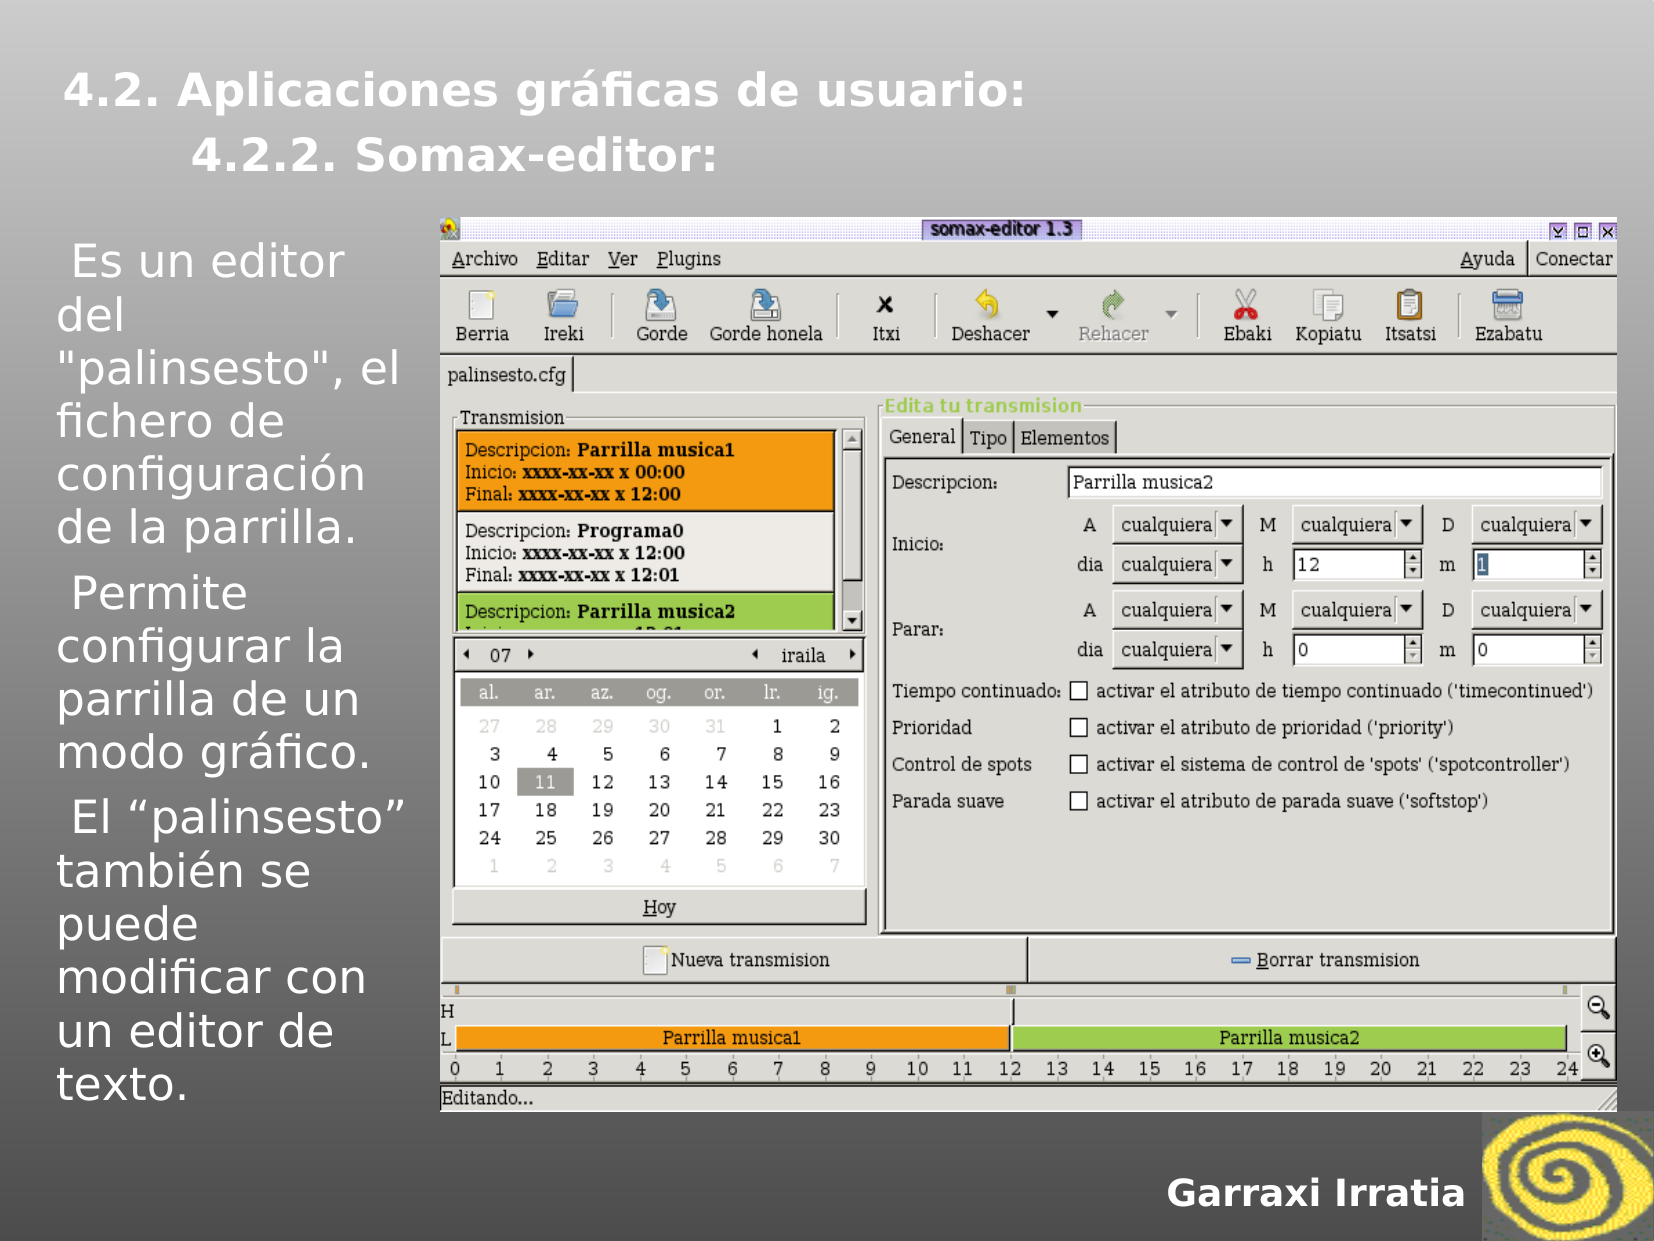

4.2. Aplicaciones gráficas de usuario:
 4.2.2. Somax-editor:
 Es un editor del "palinsesto", el fichero de configuración de la parrilla.
 Permite configurar la parrilla de un modo gráfico.
 El “palinsesto” también se puede modificar con un editor de texto.